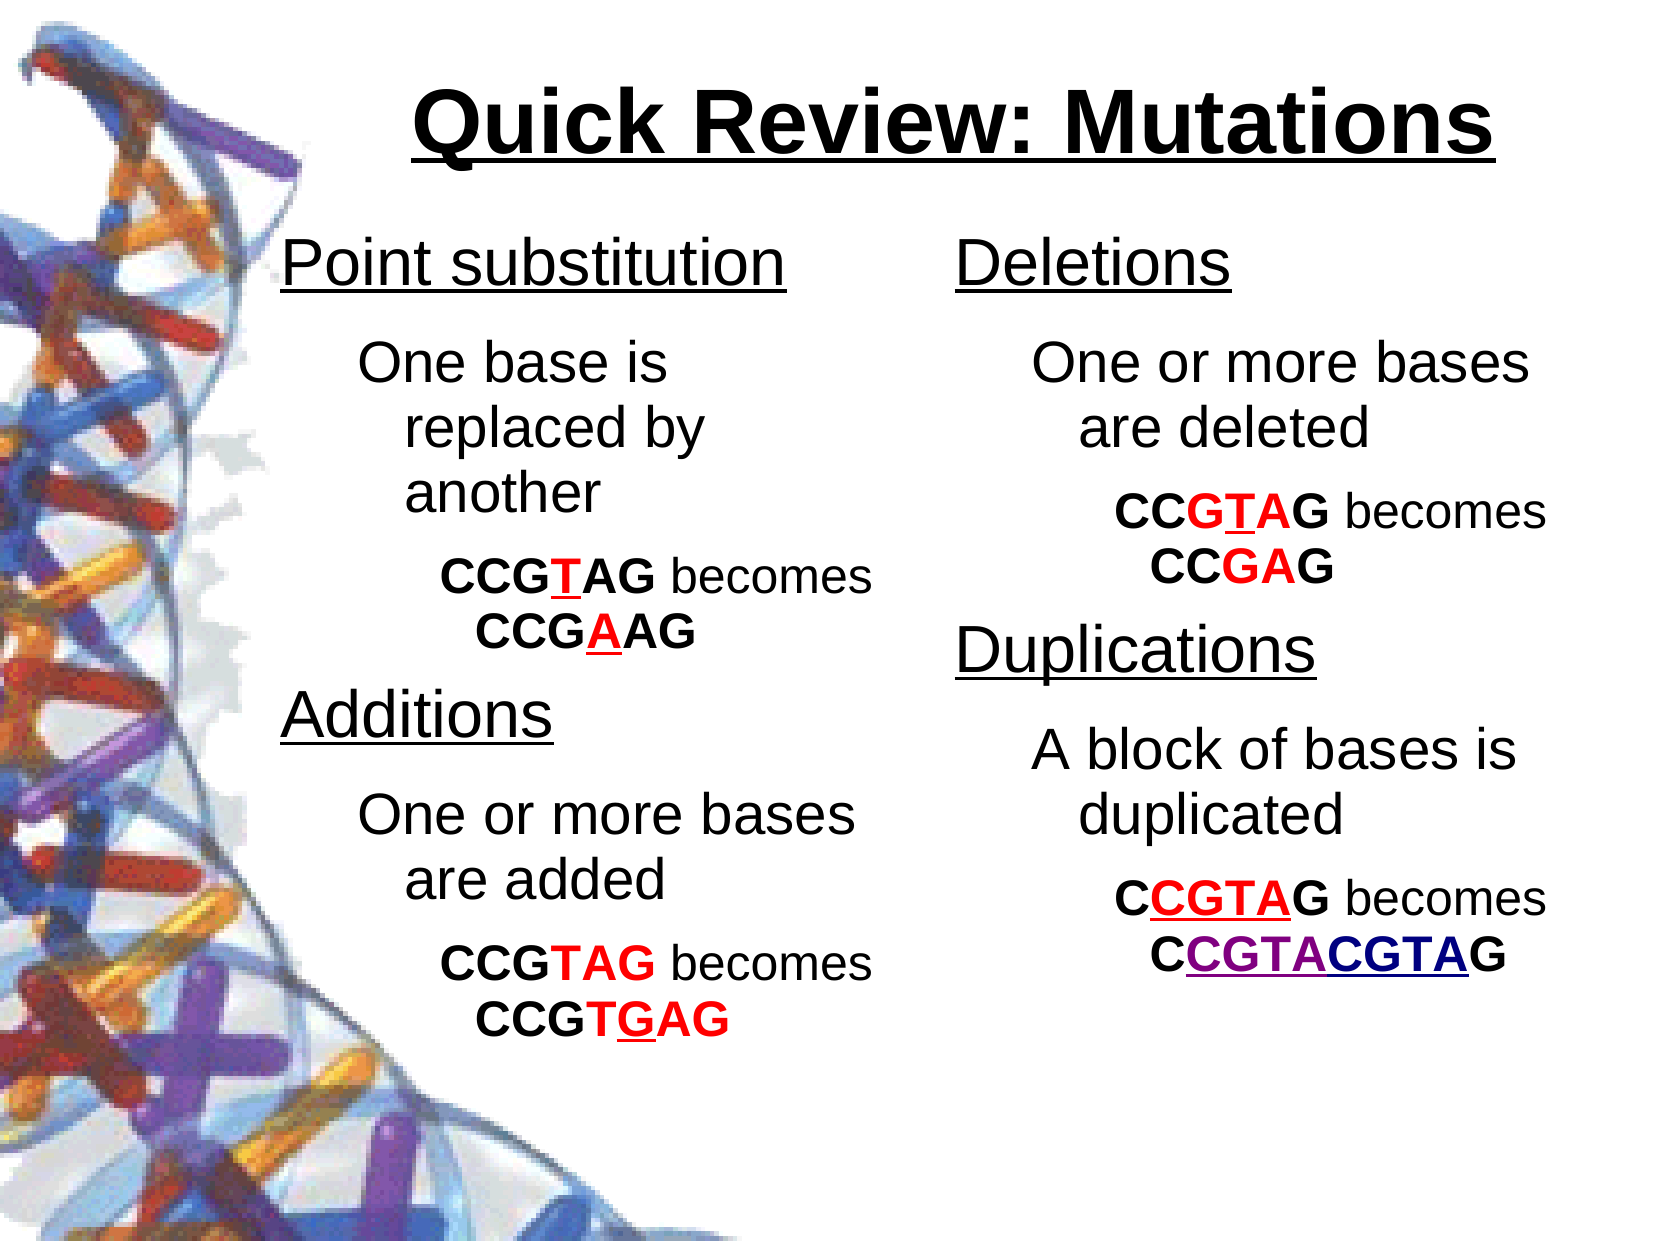

# Quick Review: Mutations
Deletions
One or more bases are deleted
CCGTAG becomes CCGAG
Duplications
A block of bases is duplicated
CCGTAG becomes CCGTACGTAG
Point substitution
One base is replaced by another
CCGTAG becomes CCGAAG
Additions
One or more bases are added
CCGTAG becomes CCGTGAG